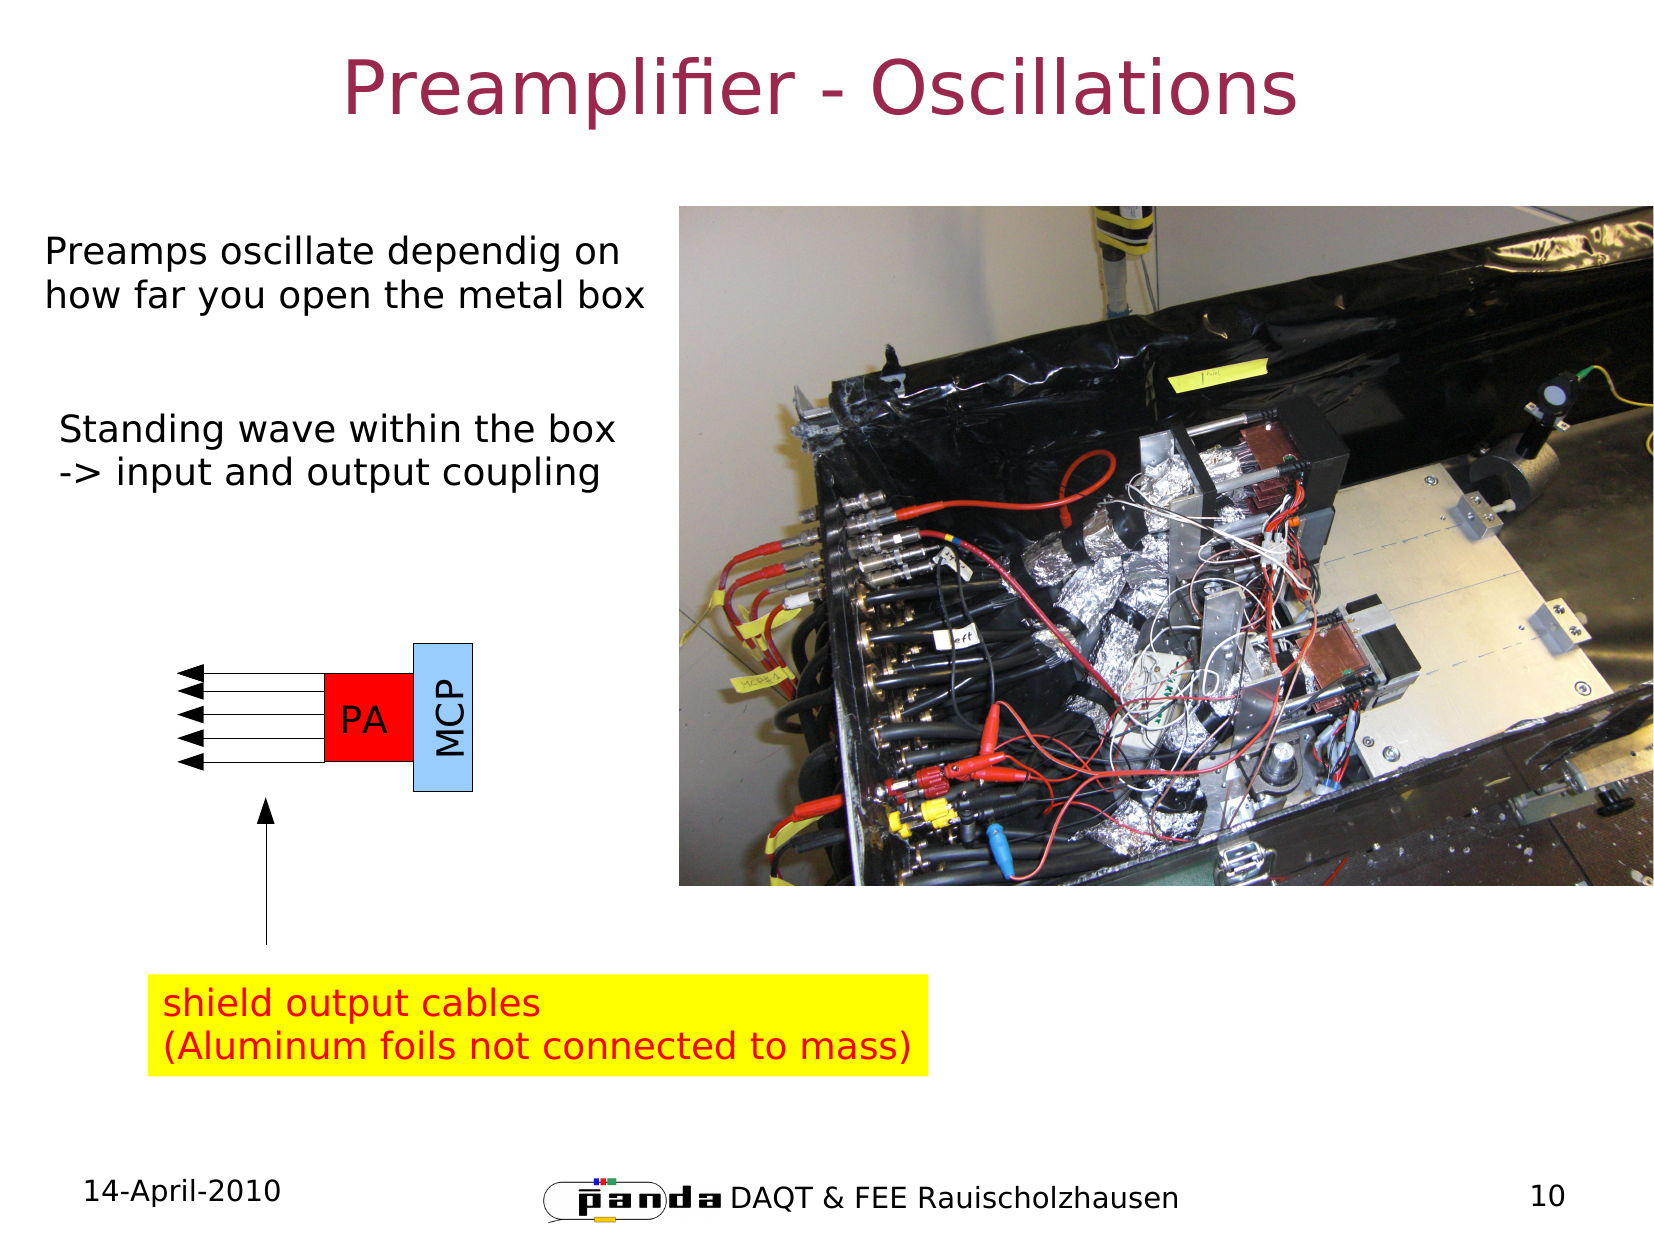

# Preamplifier - Oscillations
Preamps oscillate dependig on
how far you open the metal box
Standing wave within the box
-> input and output coupling
MCP
PA
shield output cables
(Aluminum foils not connected to mass)
14-April-2010
10
DAQT & FEE Rauischolzhausen